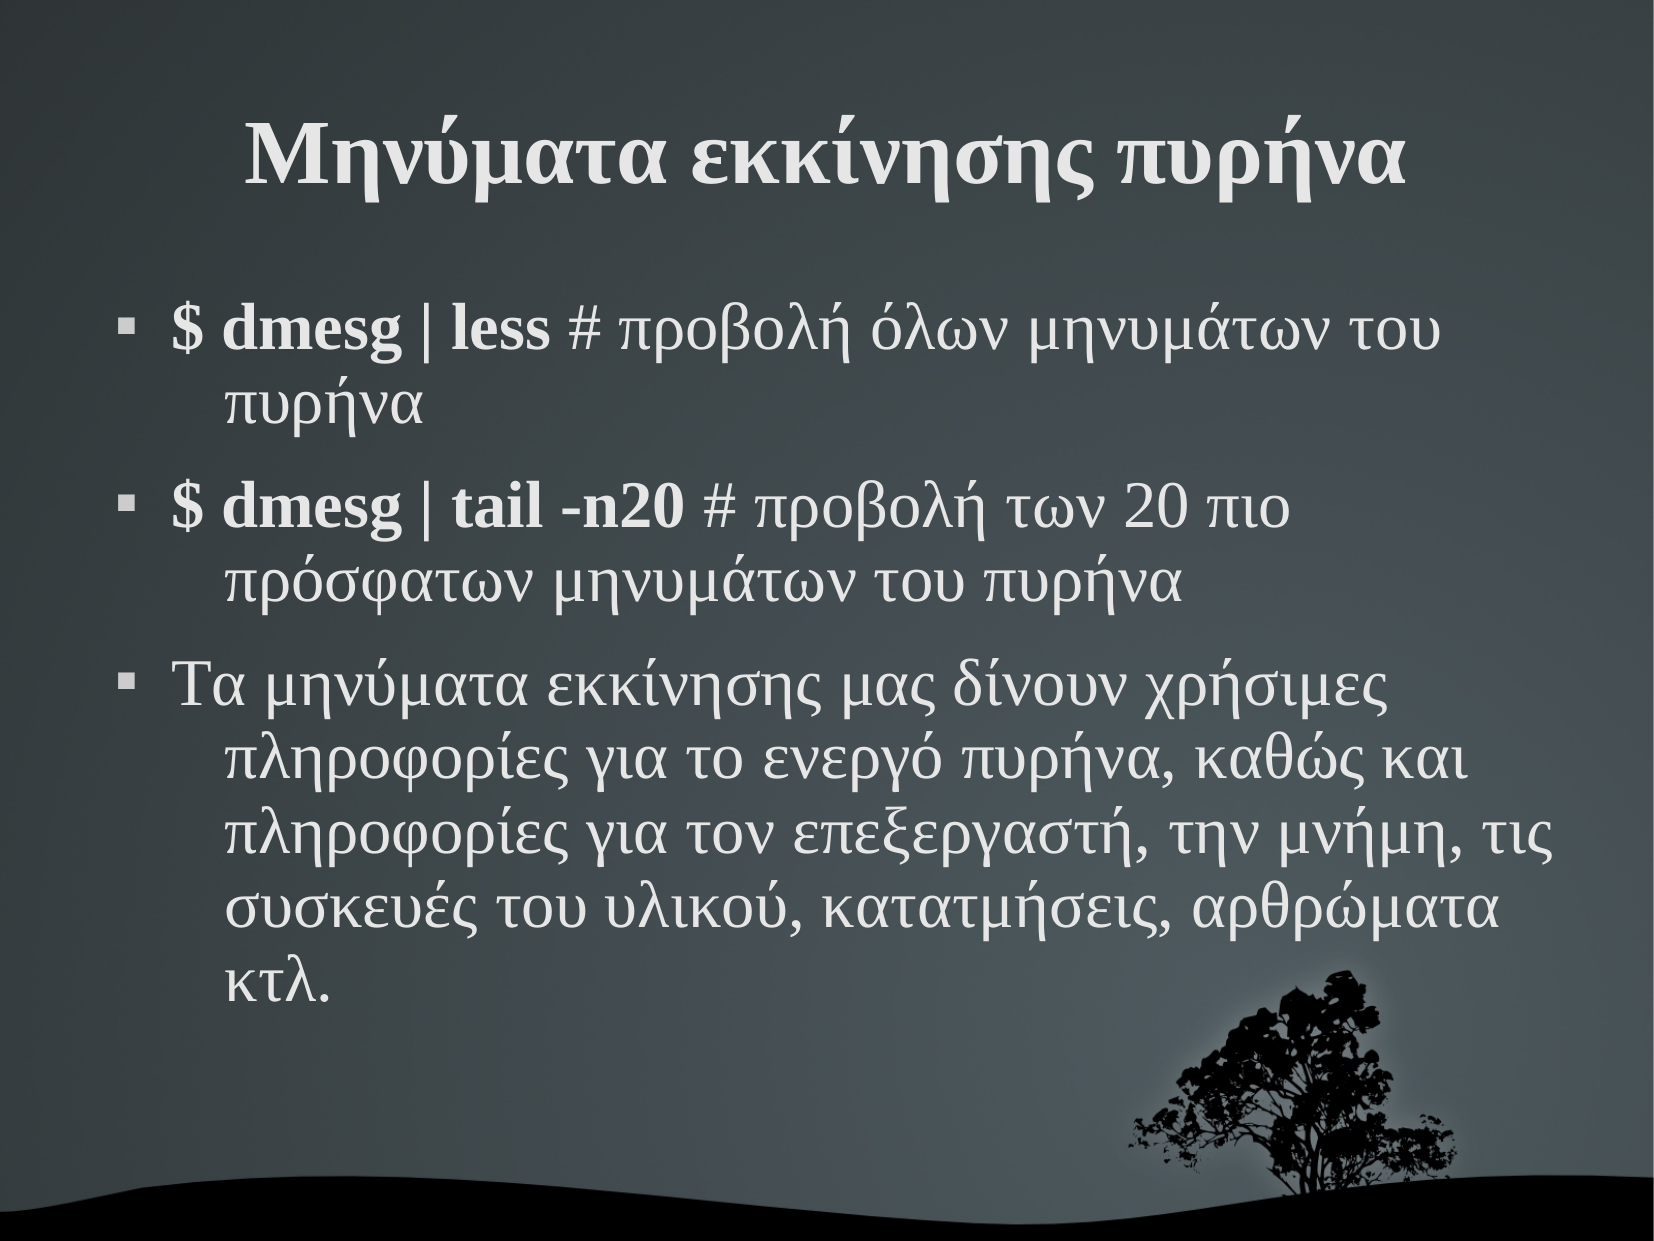

# Μηνύματα εκκίνησης πυρήνα
$ dmesg | less # προβολή όλων μηνυμάτων του πυρήνα
$ dmesg | tail -n20 # προβολή των 20 πιο πρόσφατων μηνυμάτων του πυρήνα
Τα μηνύματα εκκίνησης μας δίνουν χρήσιμες πληροφορίες για το ενεργό πυρήνα, καθώς και πληροφορίες για τον επεξεργαστή, την μνήμη, τις συσκευές του υλικού, κατατμήσεις, αρθρώματα κτλ.